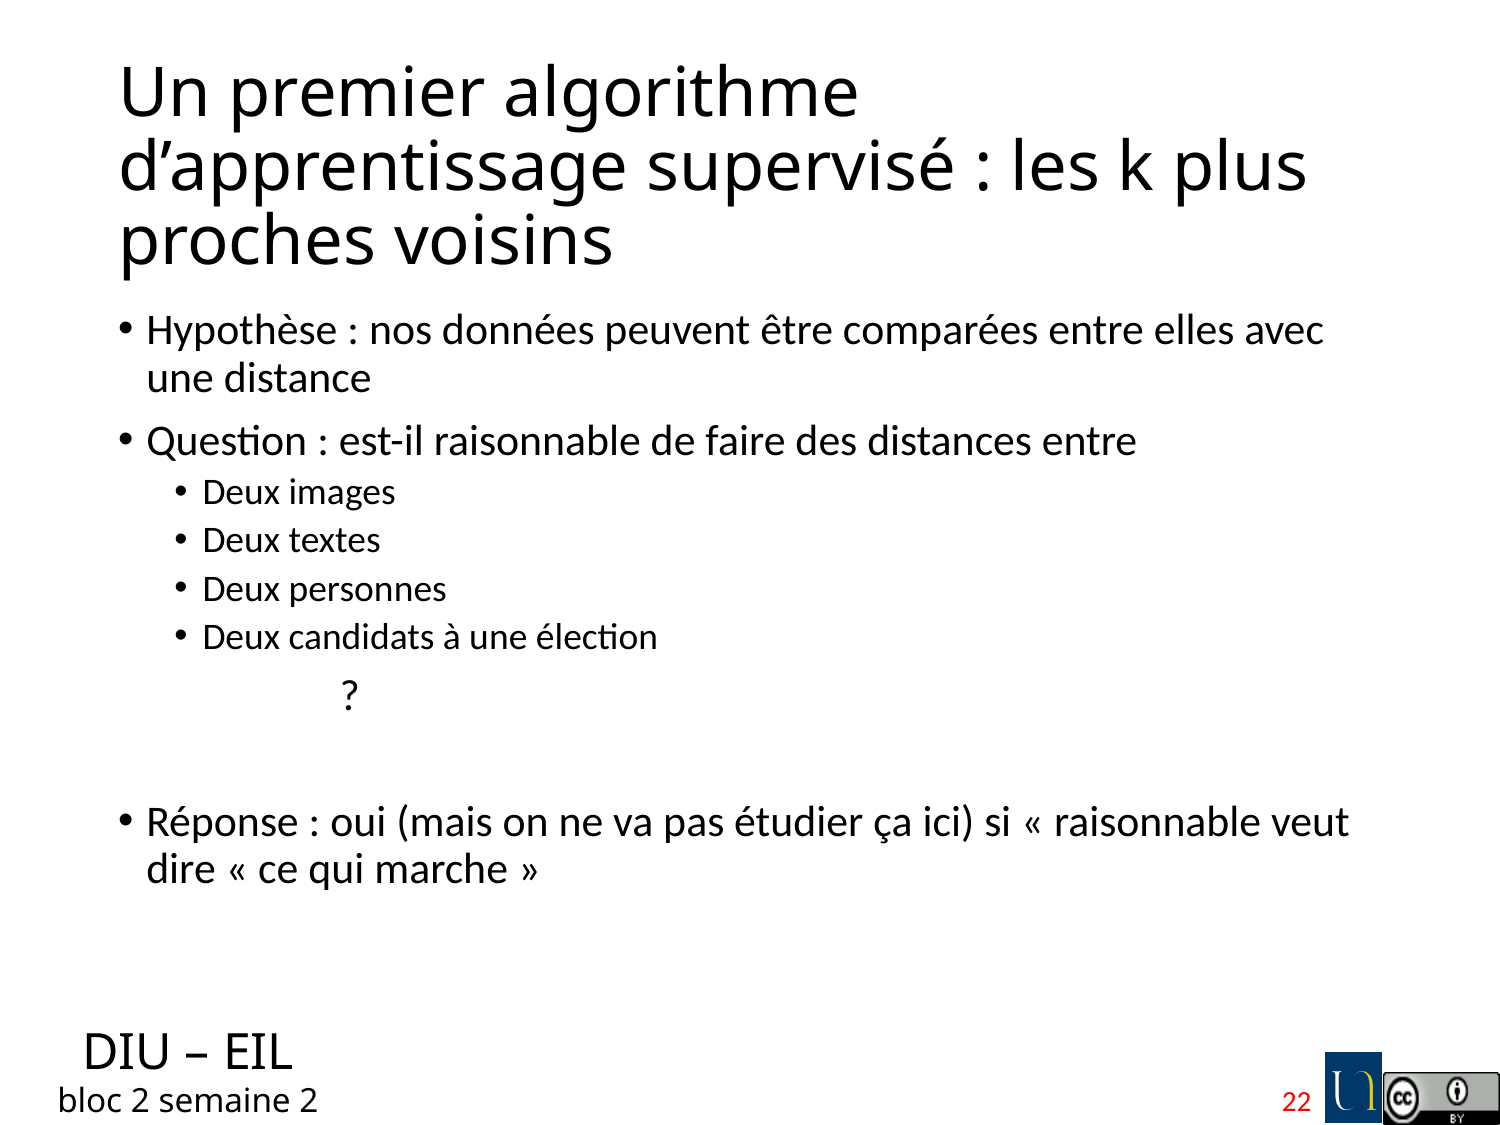

# Un premier algorithme d’apprentissage supervisé : les k plus proches voisins
Hypothèse : nos données peuvent être comparées entre elles avec une distance
Question : est-il raisonnable de faire des distances entre
Deux images
Deux textes
Deux personnes
Deux candidats à une élection
			?
Réponse : oui (mais on ne va pas étudier ça ici) si « raisonnable veut dire « ce qui marche »